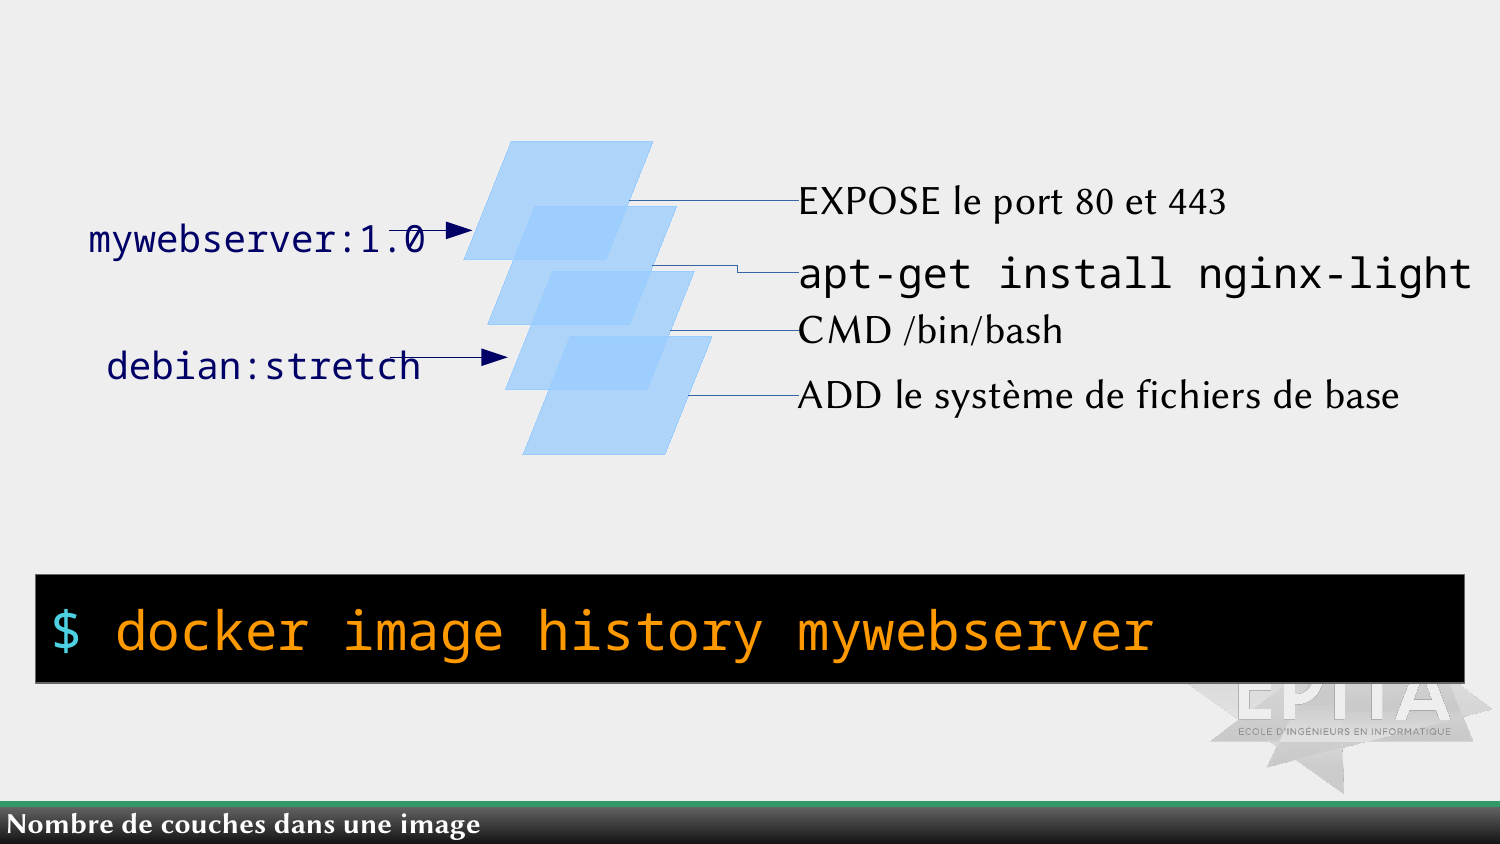

EXPOSE le port 80 et 443
mywebserver:1.0
apt-get install nginx-light
CMD /bin/bash
debian:stretch
ADD le système de fichiers de base
$ docker image history mywebserver
# Nombre de couches dans une image